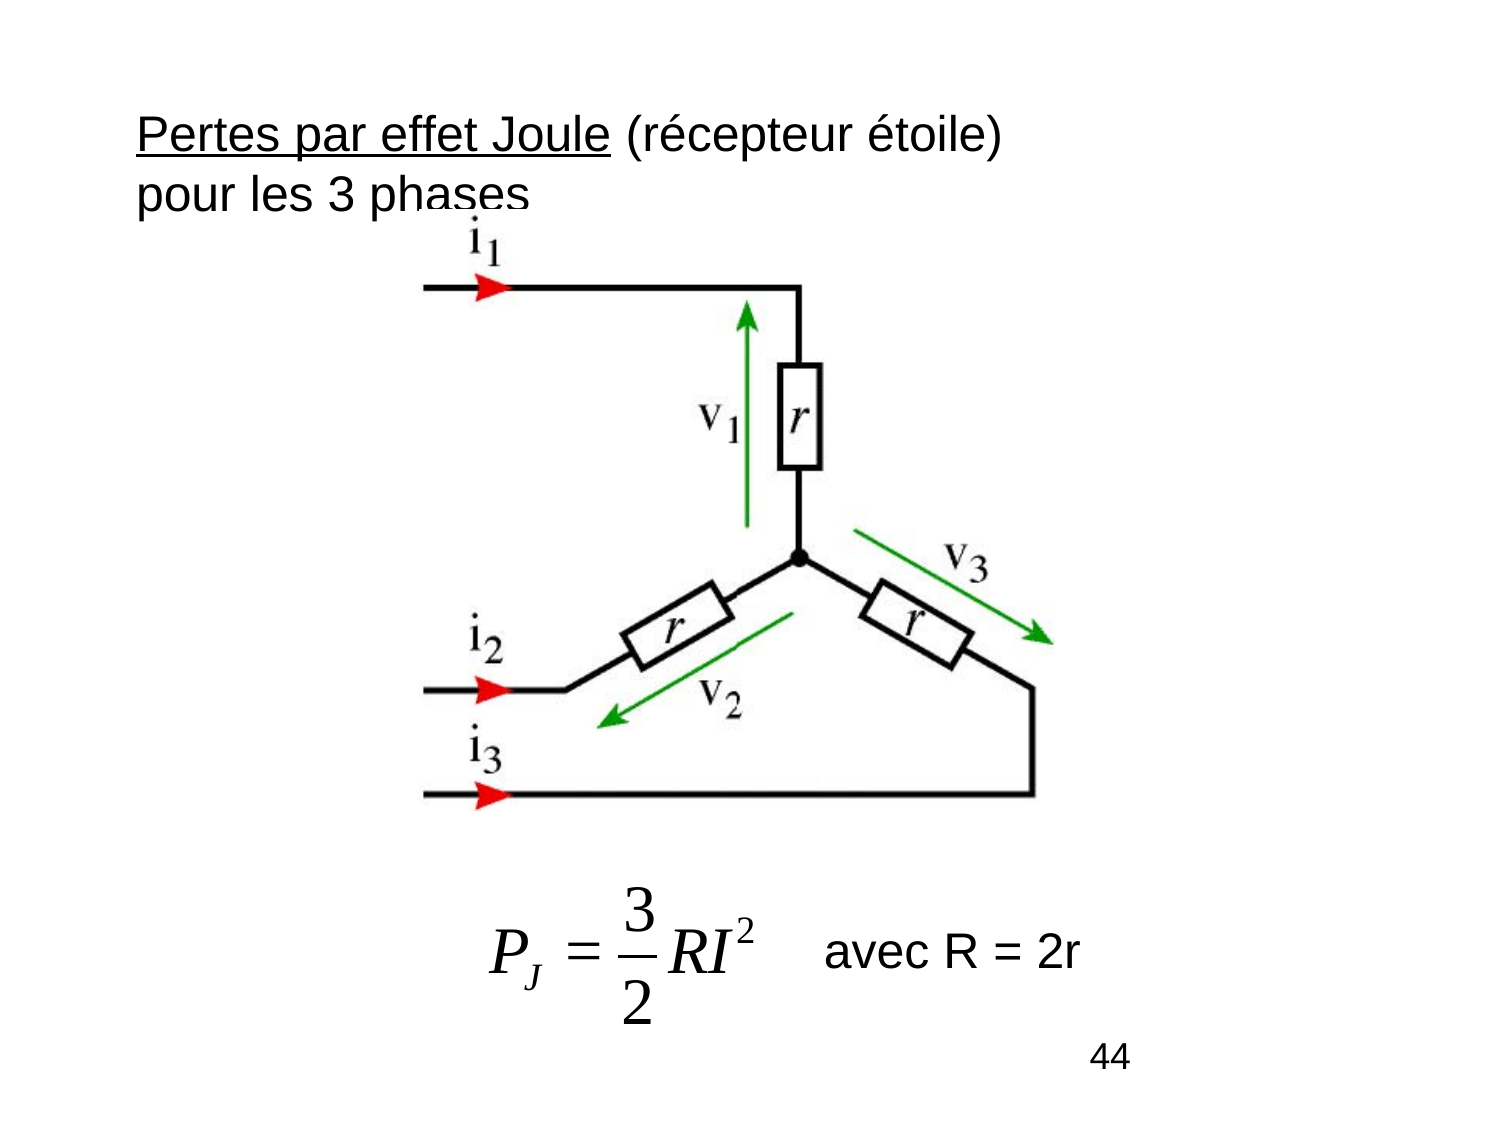

Pertes par effet Joule (récepteur étoile)
pour les 3 phases
avec R = 2r
44